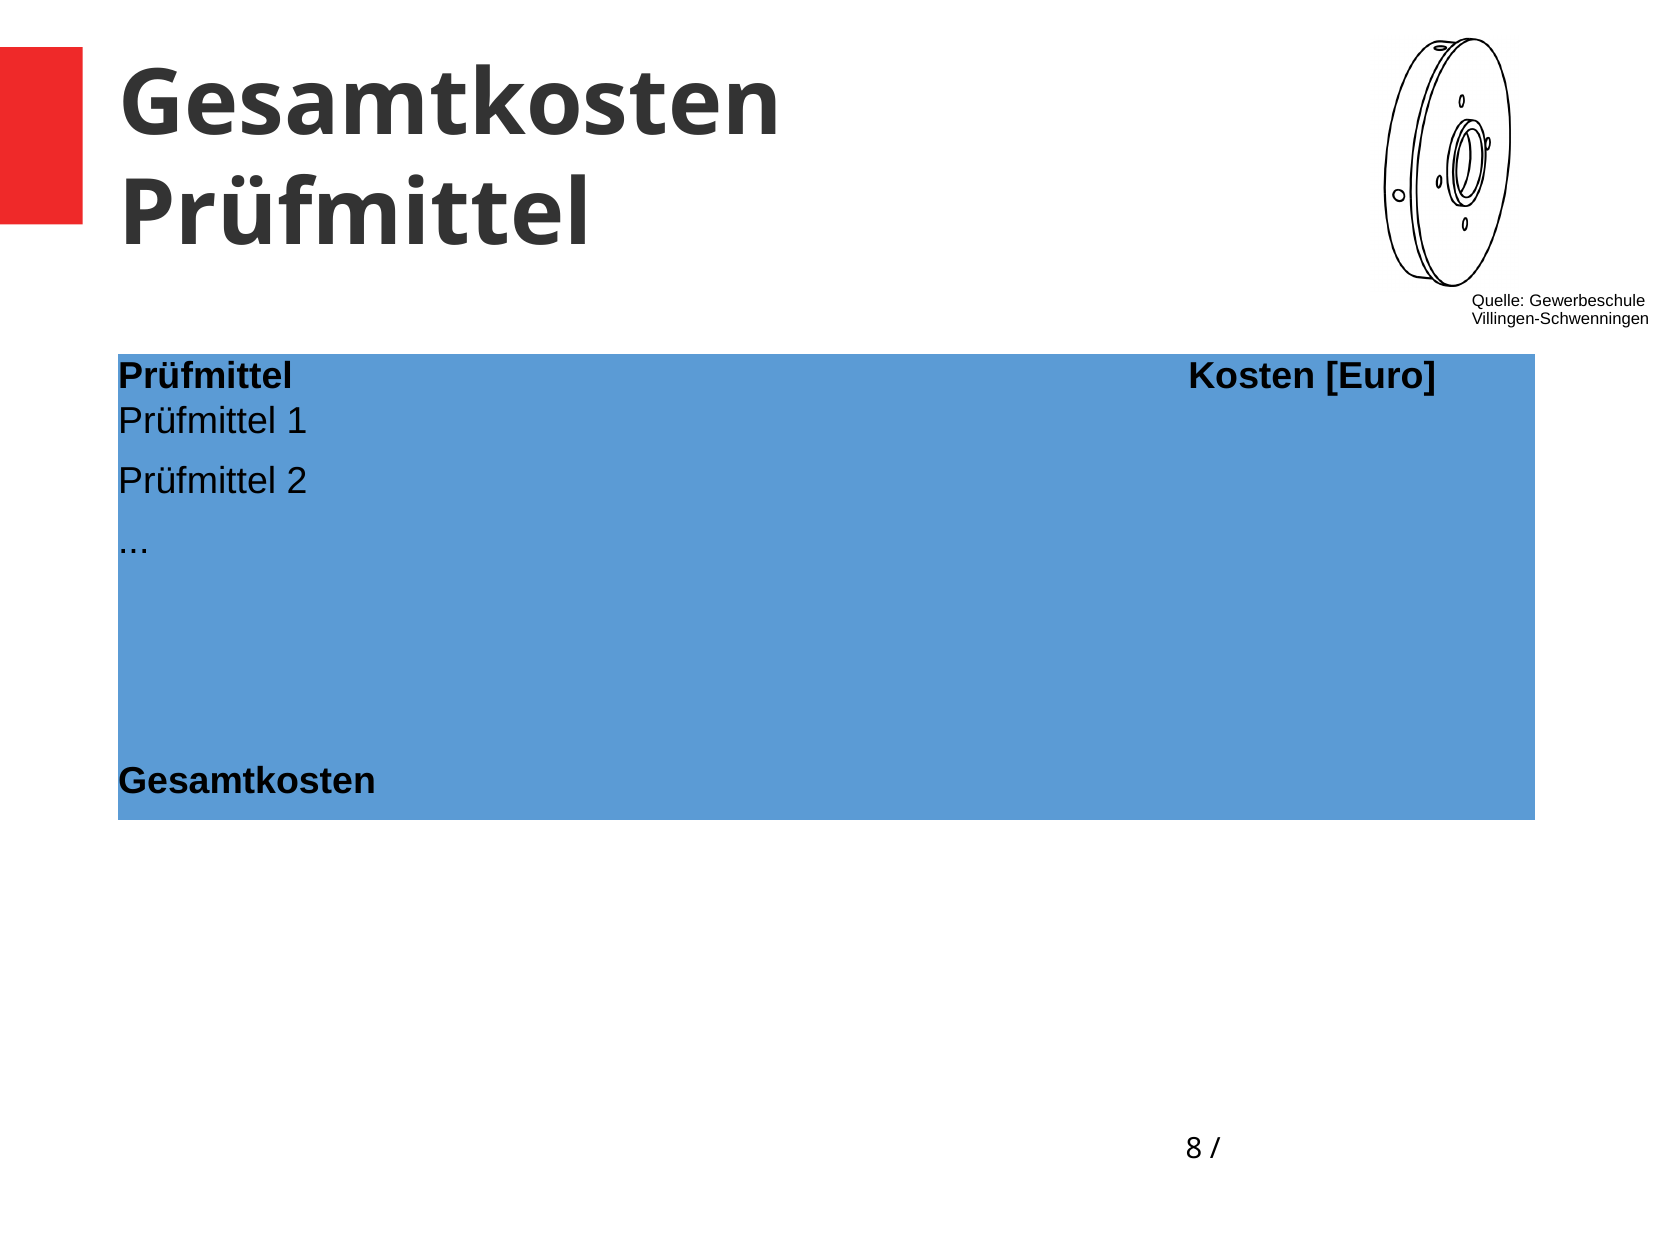

# Gesamtkosten Prüfmittel
Quelle: Gewerbeschule
Villingen-Schwenningen
| Prüfmittel | Kosten [Euro] |
| --- | --- |
| Prüfmittel 1 | |
| Prüfmittel 2 | |
| ... | |
| | |
| | |
| | |
| Gesamtkosten | |